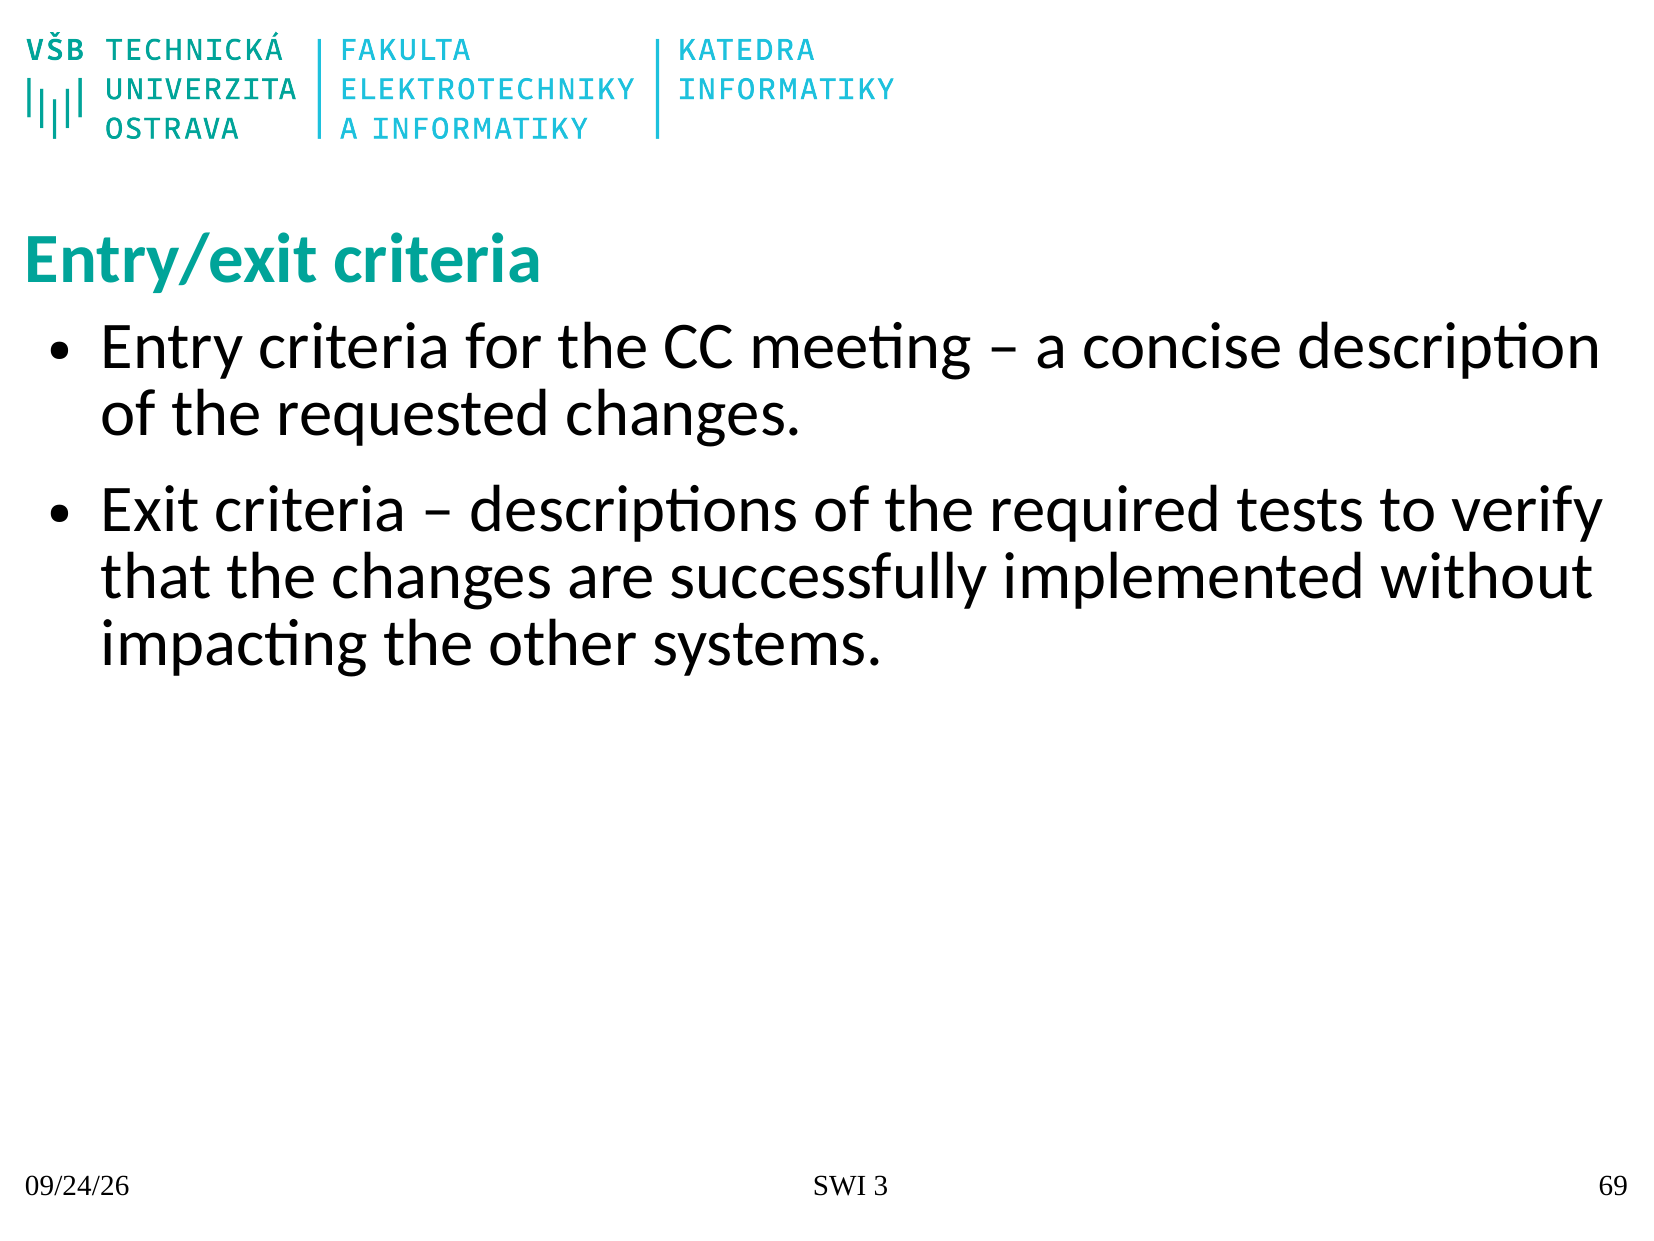

# Entry/exit criteria
Entry criteria for the CC meeting – a concise description of the requested changes.
Exit criteria – descriptions of the required tests to verify that the changes are successfully implemented without impacting the other systems.
SWI 3
69